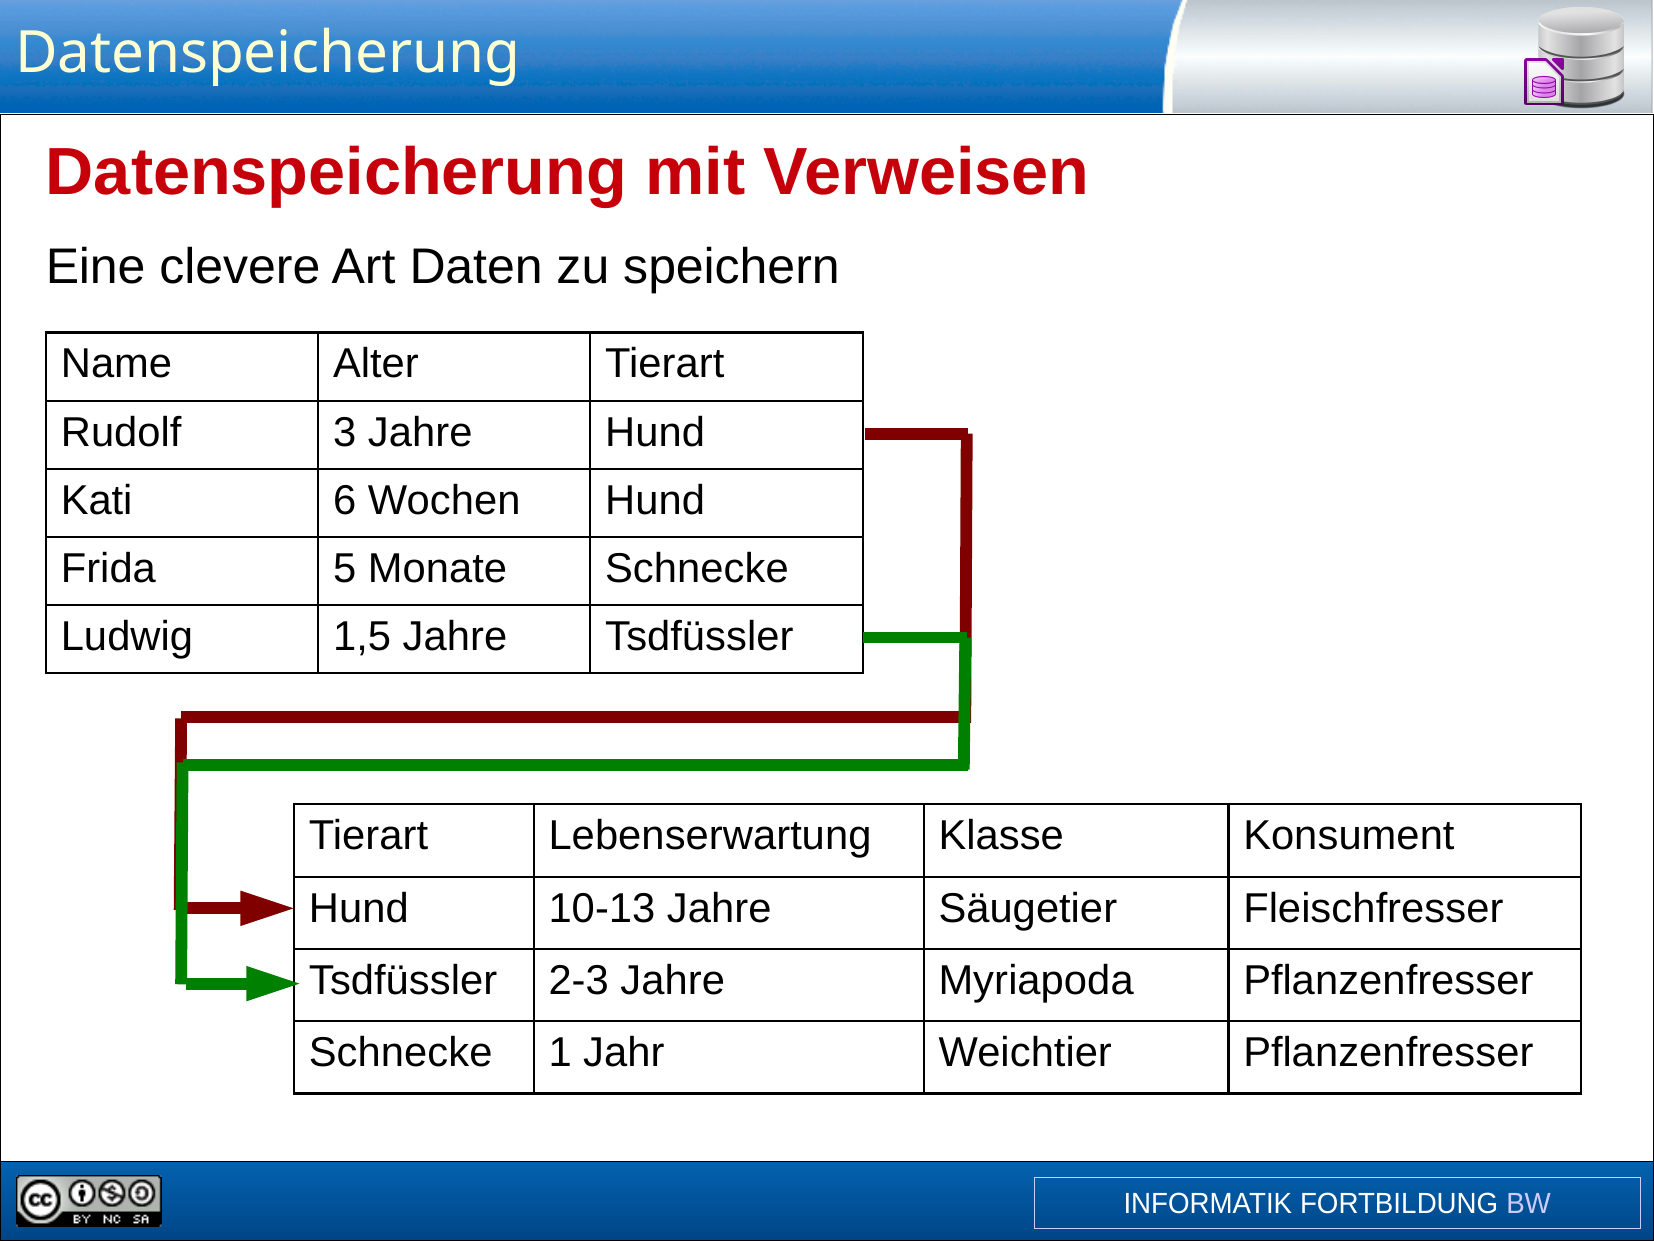

# Datenspeicherung
Datenspeicherung mit Verweisen
Eine clevere Art Daten zu speichern
| Name | Alter | Tierart |
| --- | --- | --- |
| Rudolf | 3 Jahre | Hund |
| Kati | 6 Wochen | Hund |
| Frida | 5 Monate | Schnecke |
| Ludwig | 1,5 Jahre | Tsdfüssler |
| Tierart | Lebenserwartung | Klasse | Konsument |
| --- | --- | --- | --- |
| Hund | 10-13 Jahre | Säugetier | Fleischfresser |
| Tsdfüssler | 2-3 Jahre | Myriapoda | Pflanzenfresser |
| Schnecke | 1 Jahr | Weichtier | Pflanzenfresser |